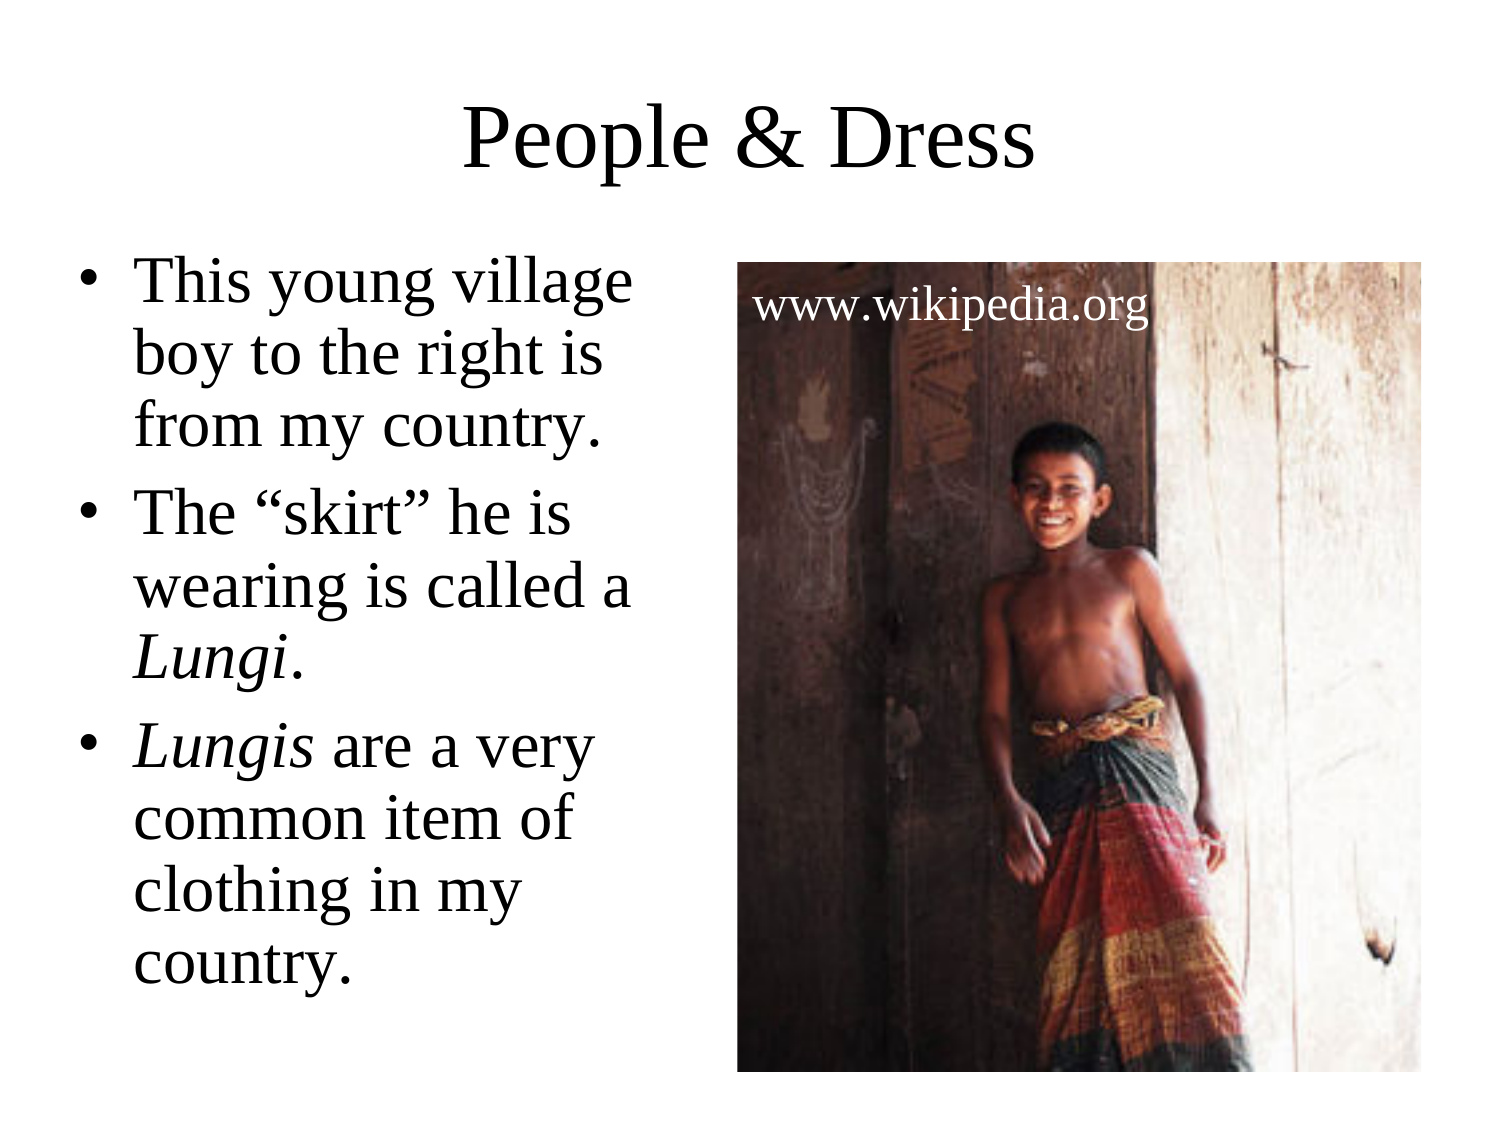

# People & Dress
This young village boy to the right is from my country.
The “skirt” he is wearing is called a Lungi.
Lungis are a very common item of clothing in my country.
www.wikipedia.org